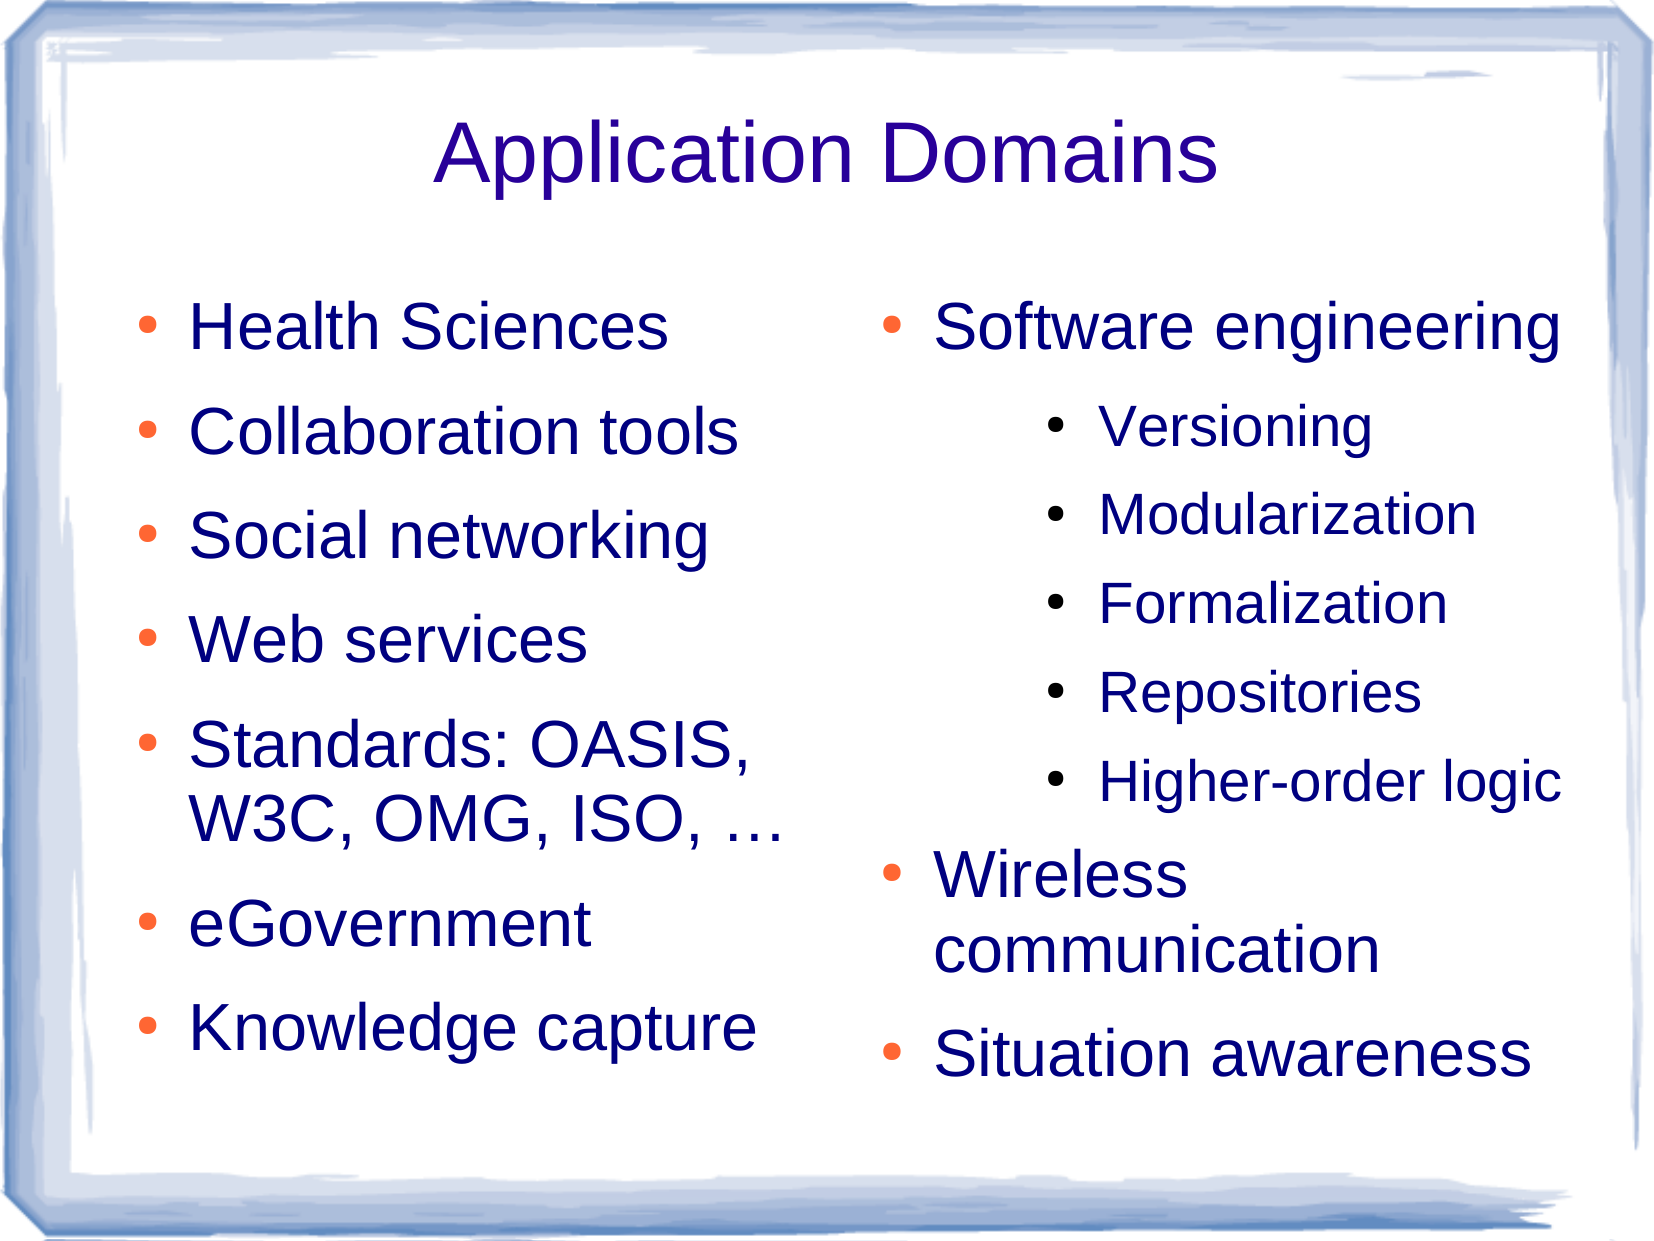

# Application Domains
Health Sciences
Collaboration tools
Social networking
Web services
Standards: OASIS, W3C, OMG, ISO, …
eGovernment
Knowledge capture
Software engineering
Versioning
Modularization
Formalization
Repositories
Higher-order logic
Wireless communication
Situation awareness